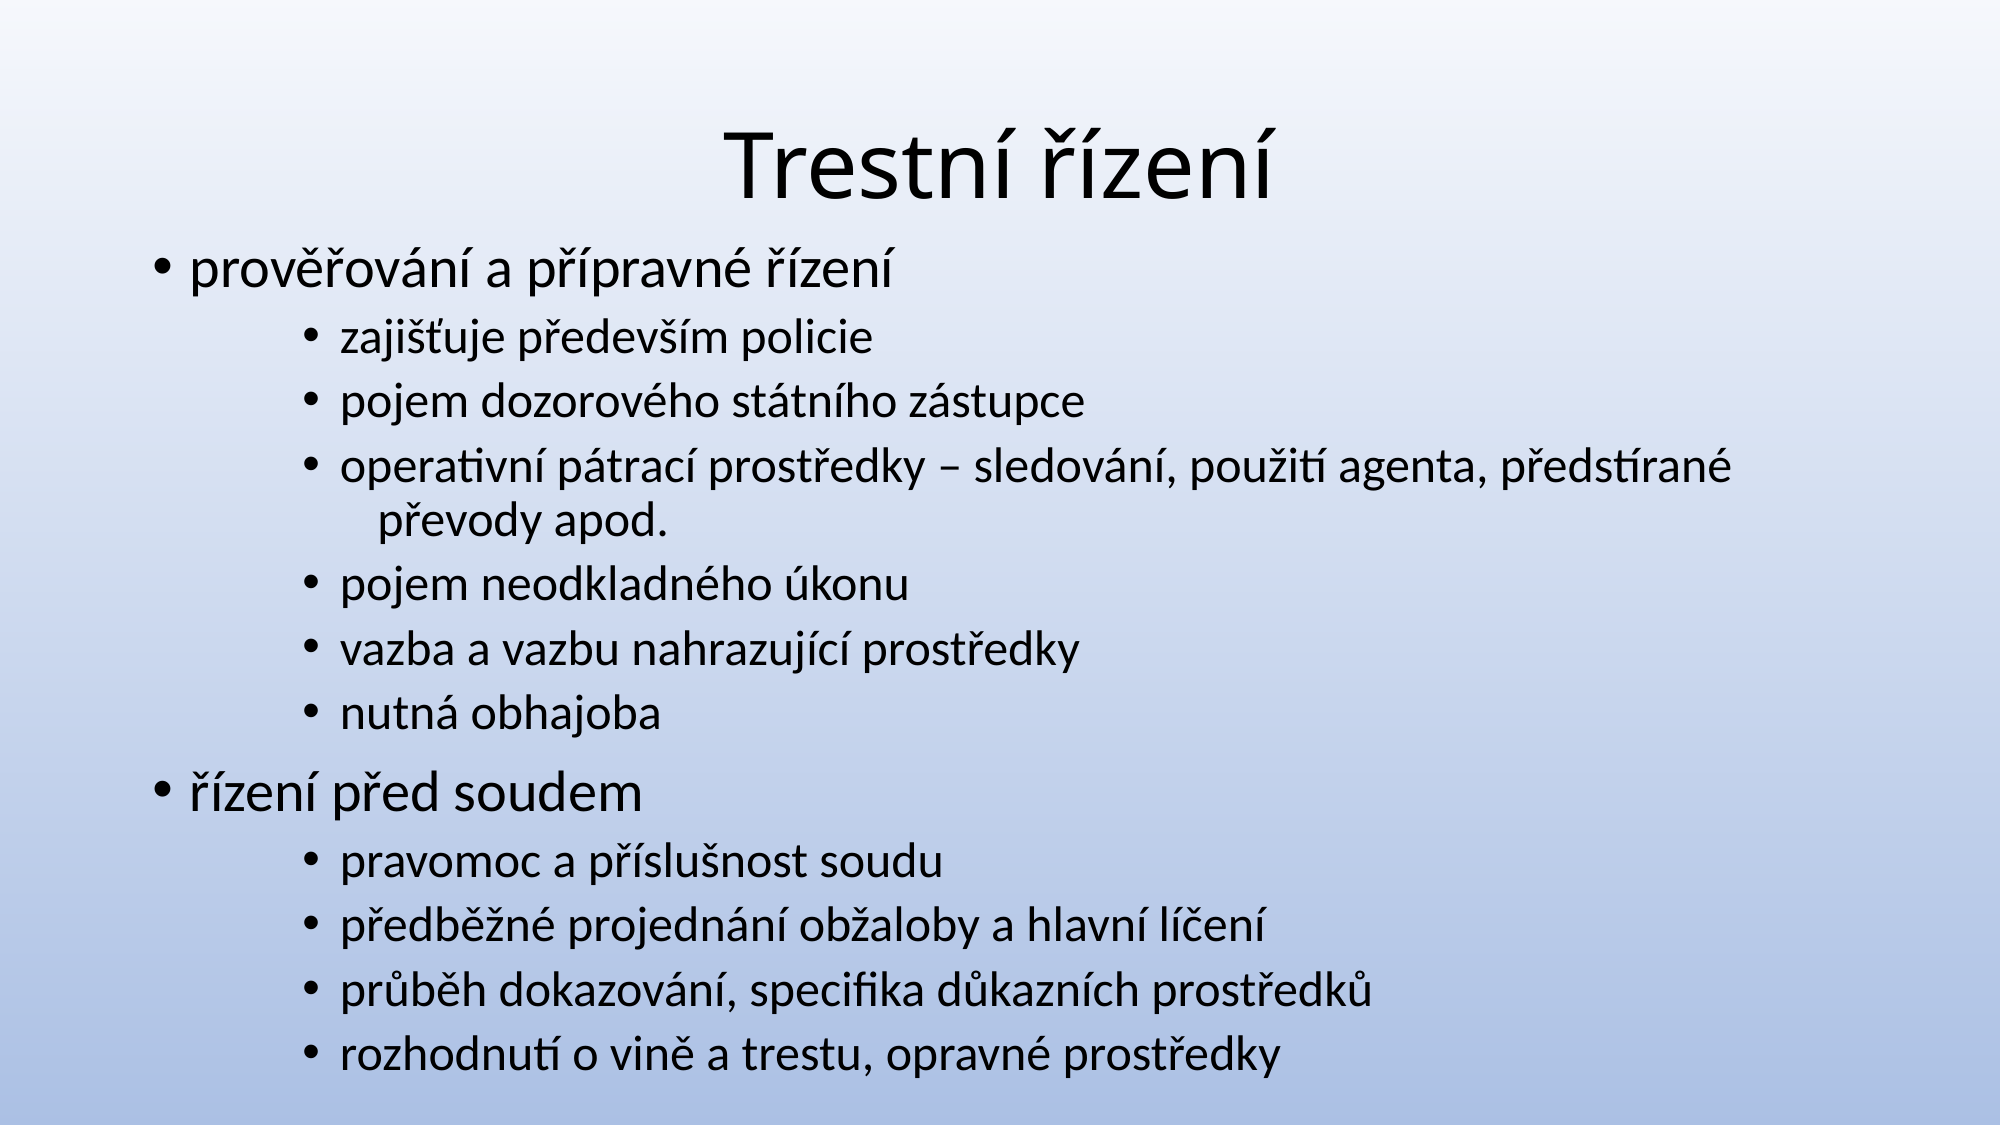

# Trestní řízení
prověřování a přípravné řízení
zajišťuje především policie
pojem dozorového státního zástupce
operativní pátrací prostředky – sledování, použití agenta, předstírané převody apod.
pojem neodkladného úkonu
vazba a vazbu nahrazující prostředky
nutná obhajoba
řízení před soudem
pravomoc a příslušnost soudu
předběžné projednání obžaloby a hlavní líčení
průběh dokazování, specifika důkazních prostředků
rozhodnutí o vině a trestu, opravné prostředky